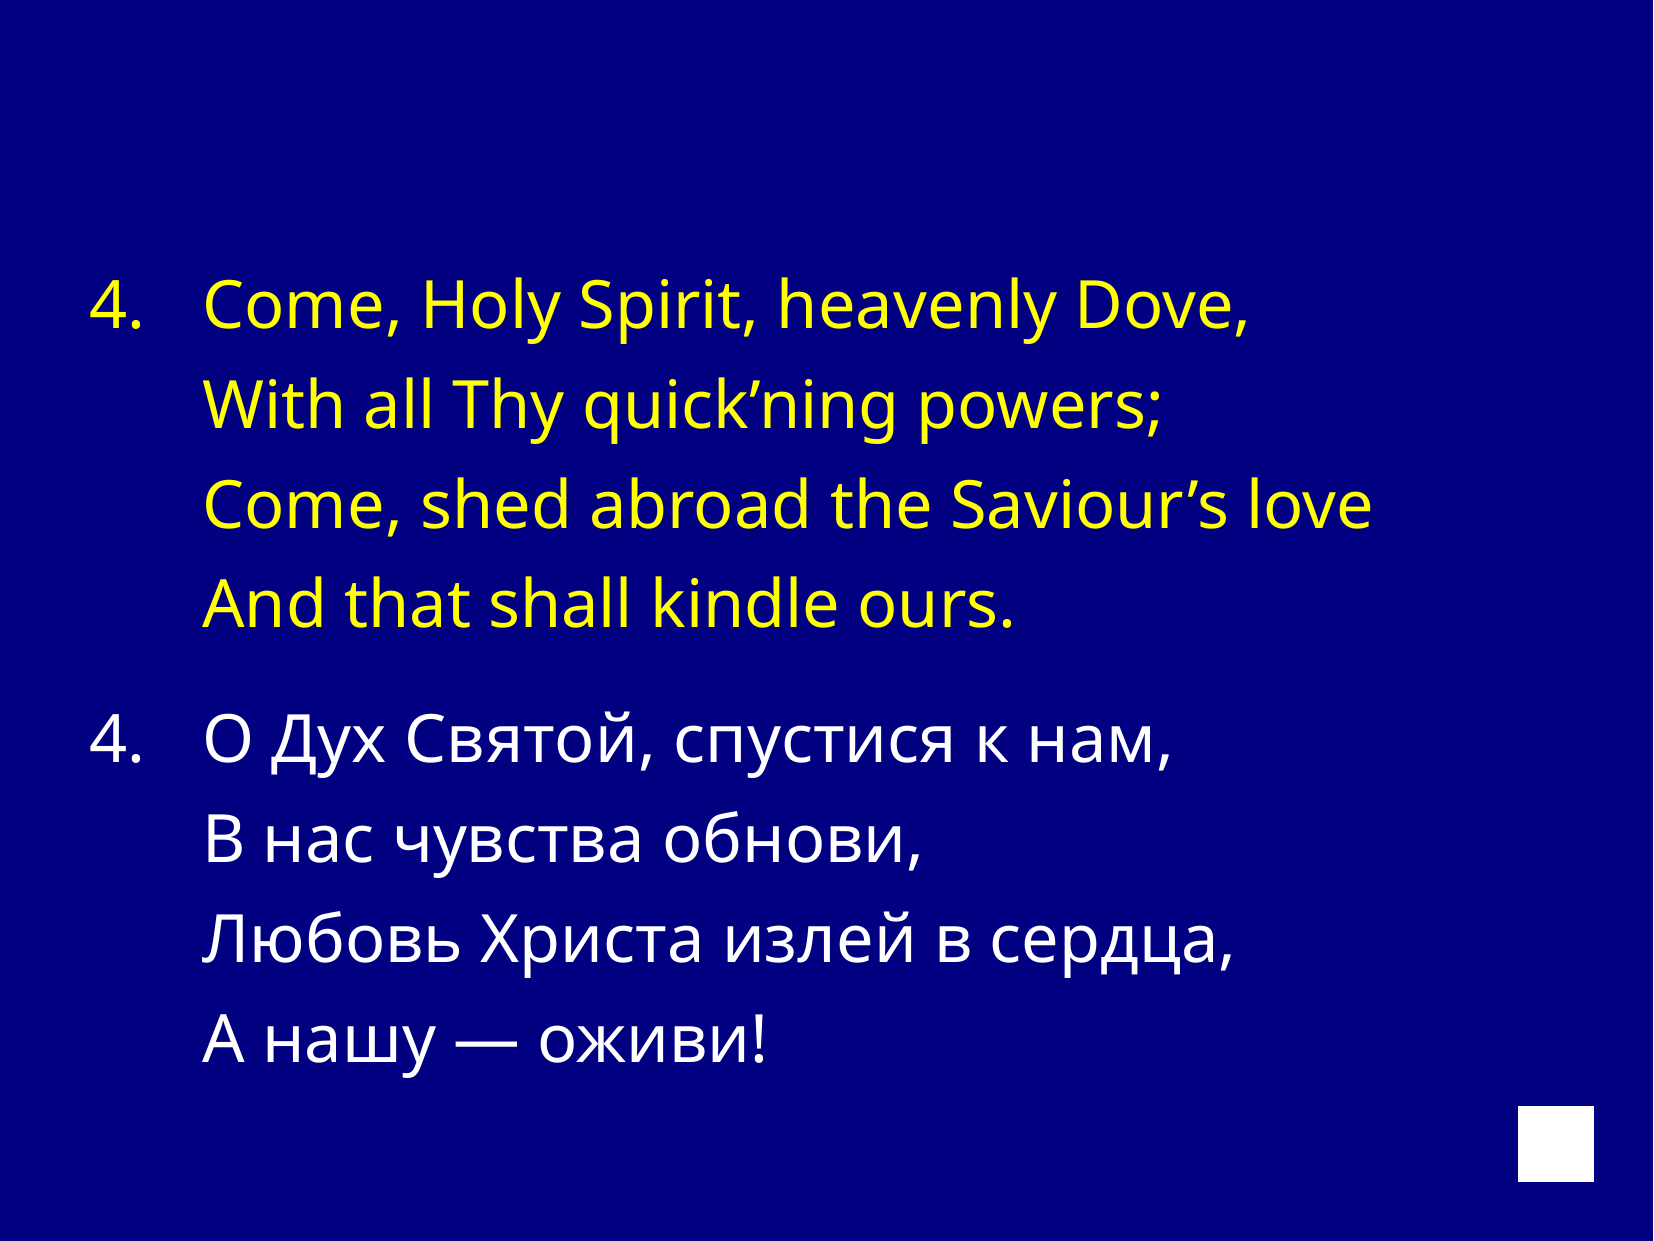

4.	Come, Holy Spirit, heavenly Dove,
	With all Thy quick’ning powers;
	Come, shed abroad the Saviour’s love
	And that shall kindle ours.
4.	О Дух Святой, спустися к нам,
	В нас чувства обнови,
	Любовь Христа излей в сердца,
	А нашу — оживи!